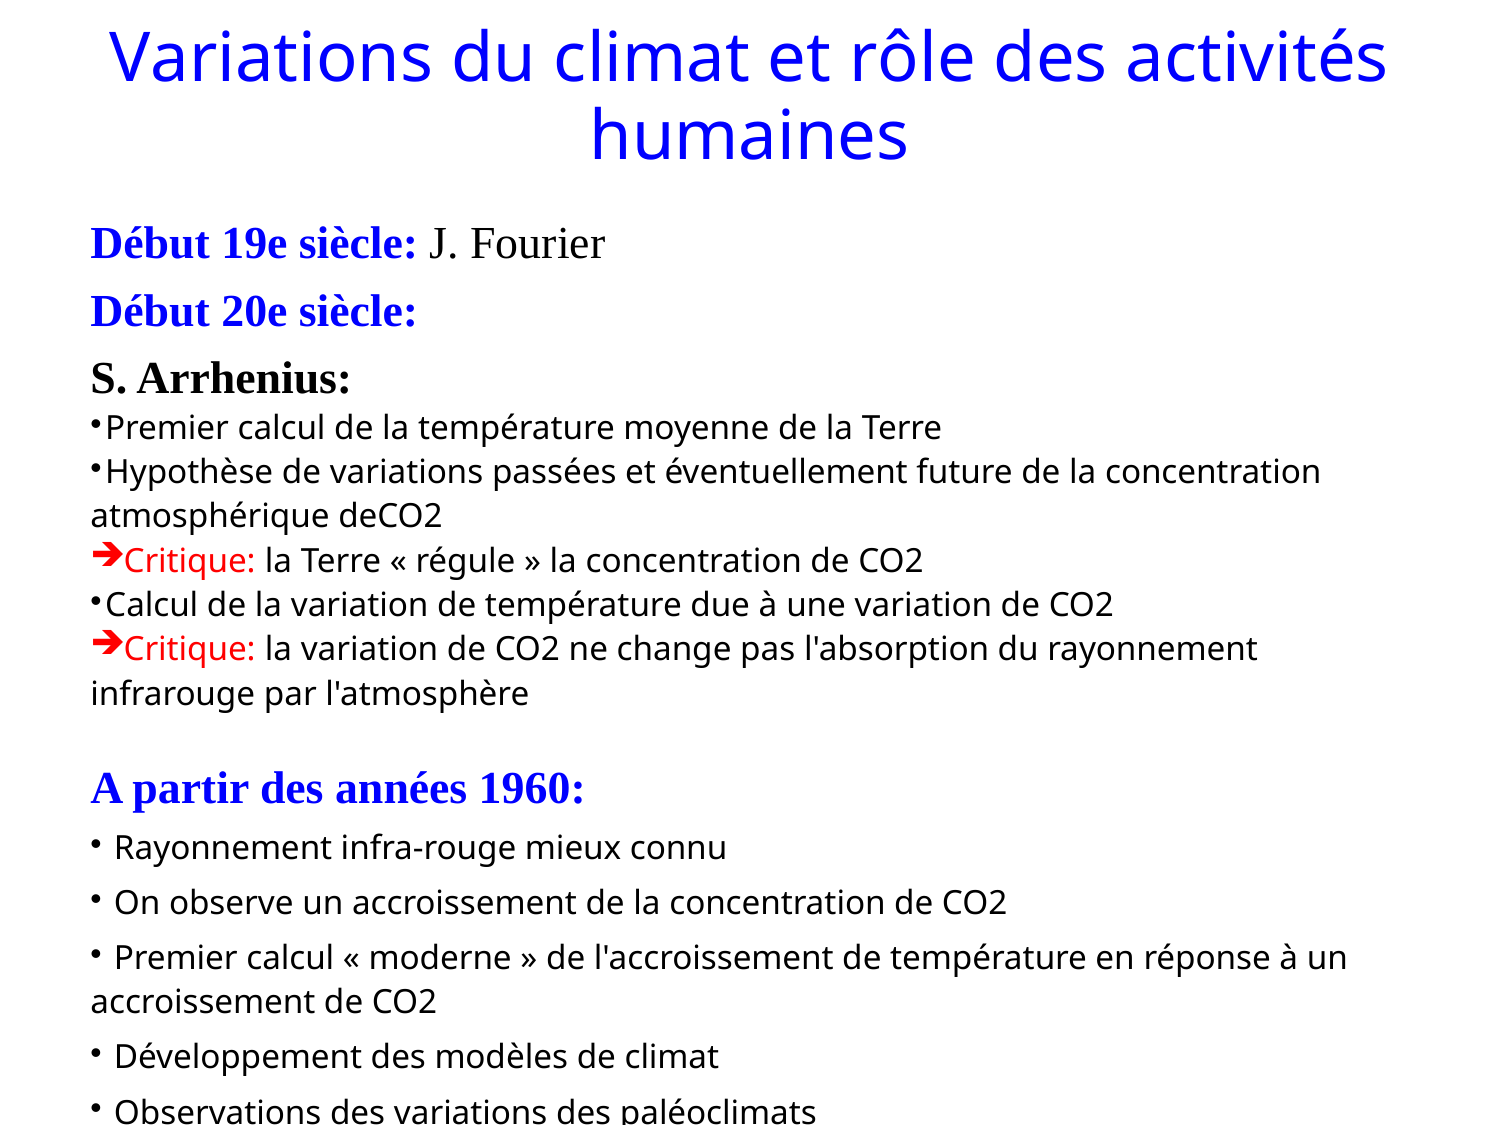

# Variations du climat et rôle des activités humaines
Début 19e siècle: J. Fourier
Début 20e siècle:
S. Arrhenius:
Premier calcul de la température moyenne de la Terre
Hypothèse de variations passées et éventuellement future de la concentration atmosphérique deCO2
Critique: la Terre « régule » la concentration de CO2
Calcul de la variation de température due à une variation de CO2
Critique: la variation de CO2 ne change pas l'absorption du rayonnement infrarouge par l'atmosphère
A partir des années 1960:
 Rayonnement infra-rouge mieux connu
 On observe un accroissement de la concentration de CO2
 Premier calcul « moderne » de l'accroissement de température en réponse à un accroissement de CO2
 Développement des modèles de climat
 Observations des variations des paléoclimats